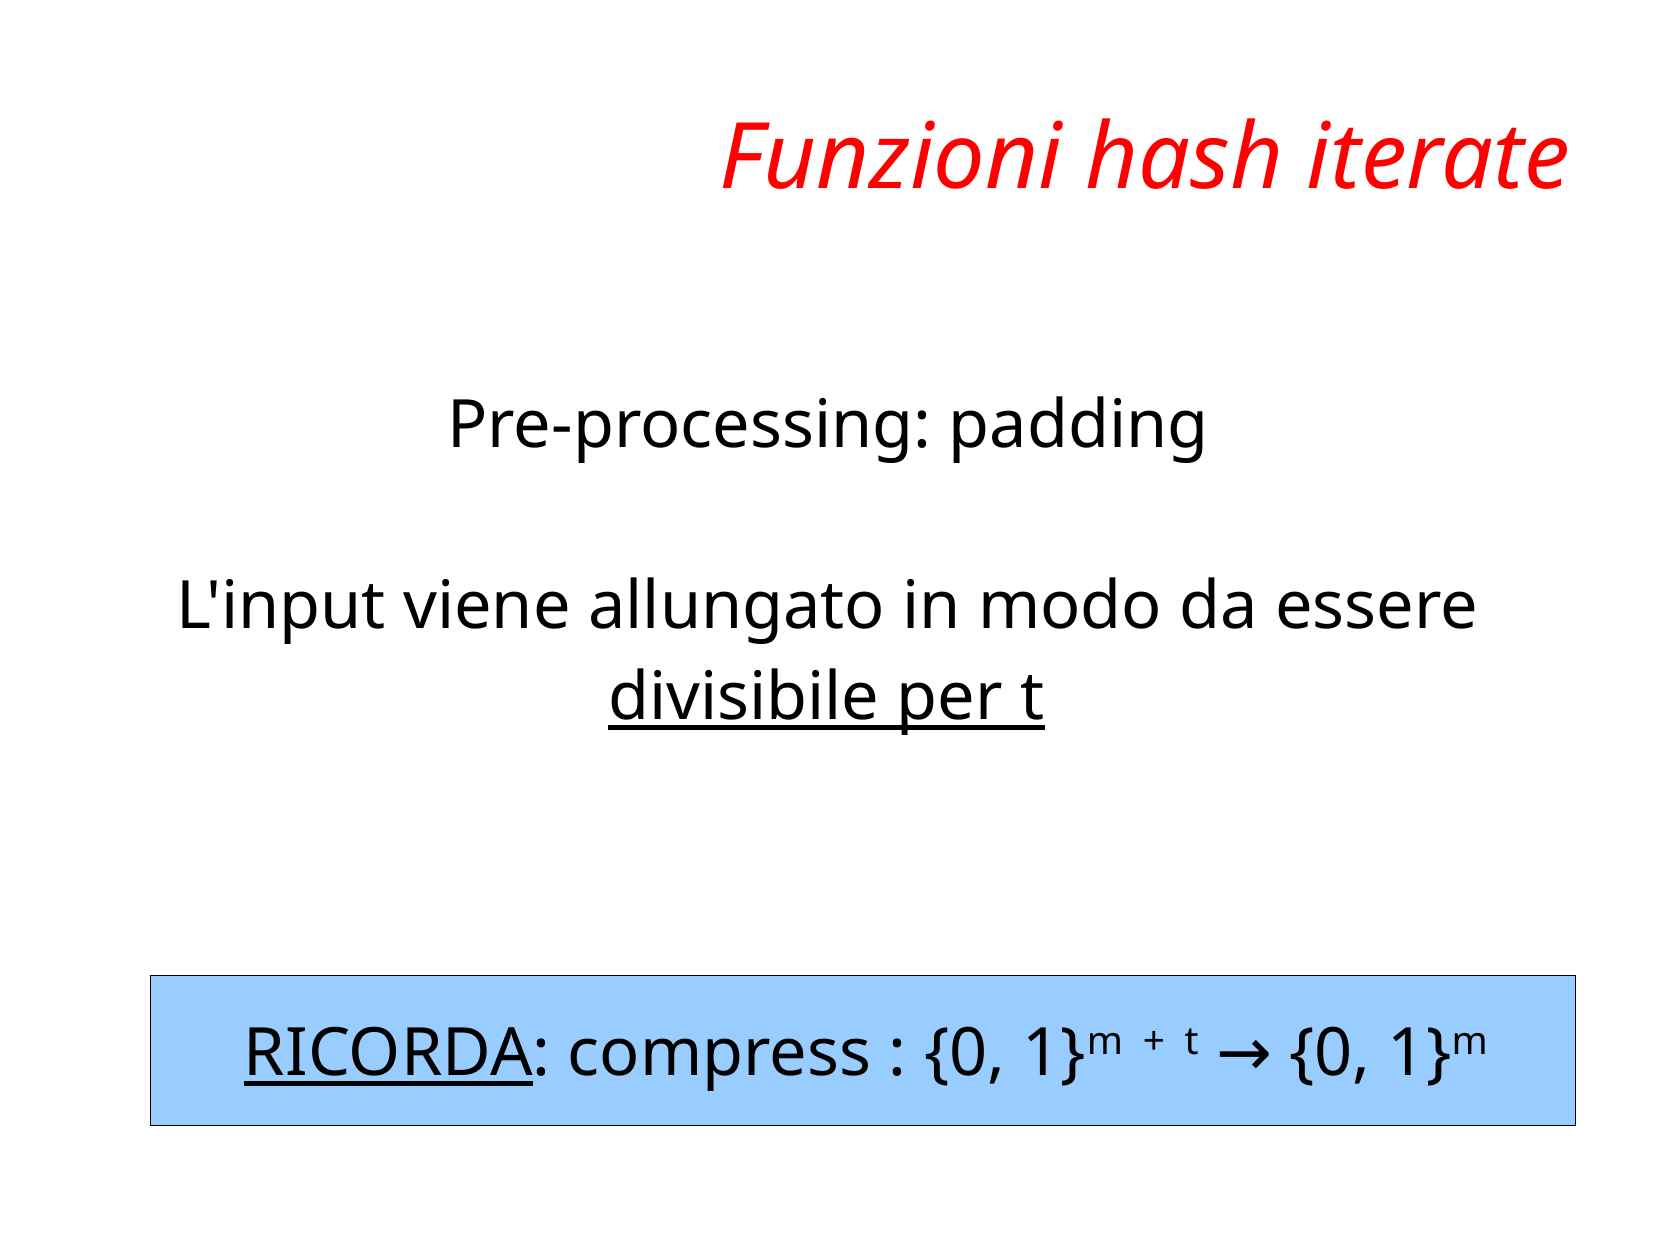

# Funzioni hash iterate
Pre-processing: padding
L'input viene allungato in modo da essere divisibile per t
RICORDA: compress : {0, 1}m + t → {0, 1}m